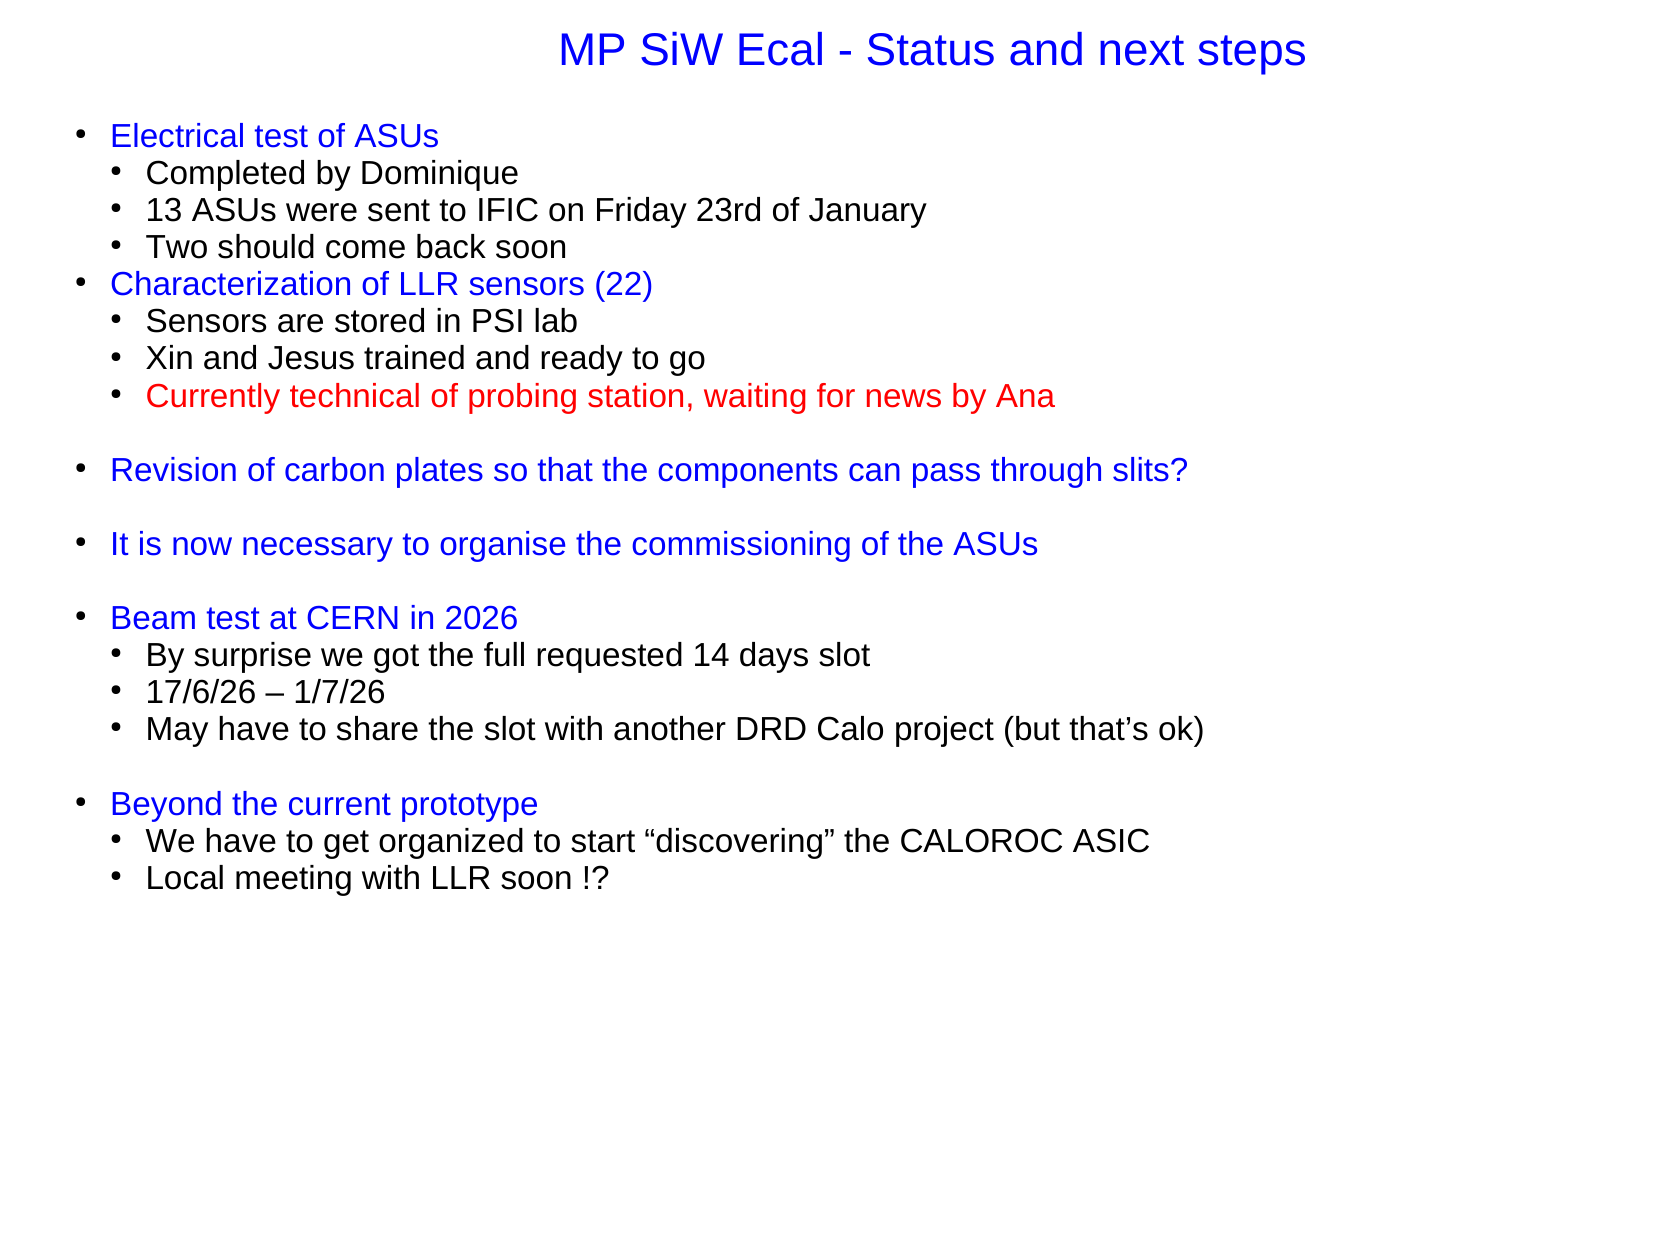

MP SiW Ecal - Status and next steps
Electrical test of ASUs
Completed by Dominique
13 ASUs were sent to IFIC on Friday 23rd of January
Two should come back soon
Characterization of LLR sensors (22)
Sensors are stored in PSI lab
Xin and Jesus trained and ready to go
Currently technical of probing station, waiting for news by Ana
Revision of carbon plates so that the components can pass through slits?
It is now necessary to organise the commissioning of the ASUs
Beam test at CERN in 2026
By surprise we got the full requested 14 days slot
17/6/26 – 1/7/26
May have to share the slot with another DRD Calo project (but that’s ok)
Beyond the current prototype
We have to get organized to start “discovering” the CALOROC ASIC
Local meeting with LLR soon !?